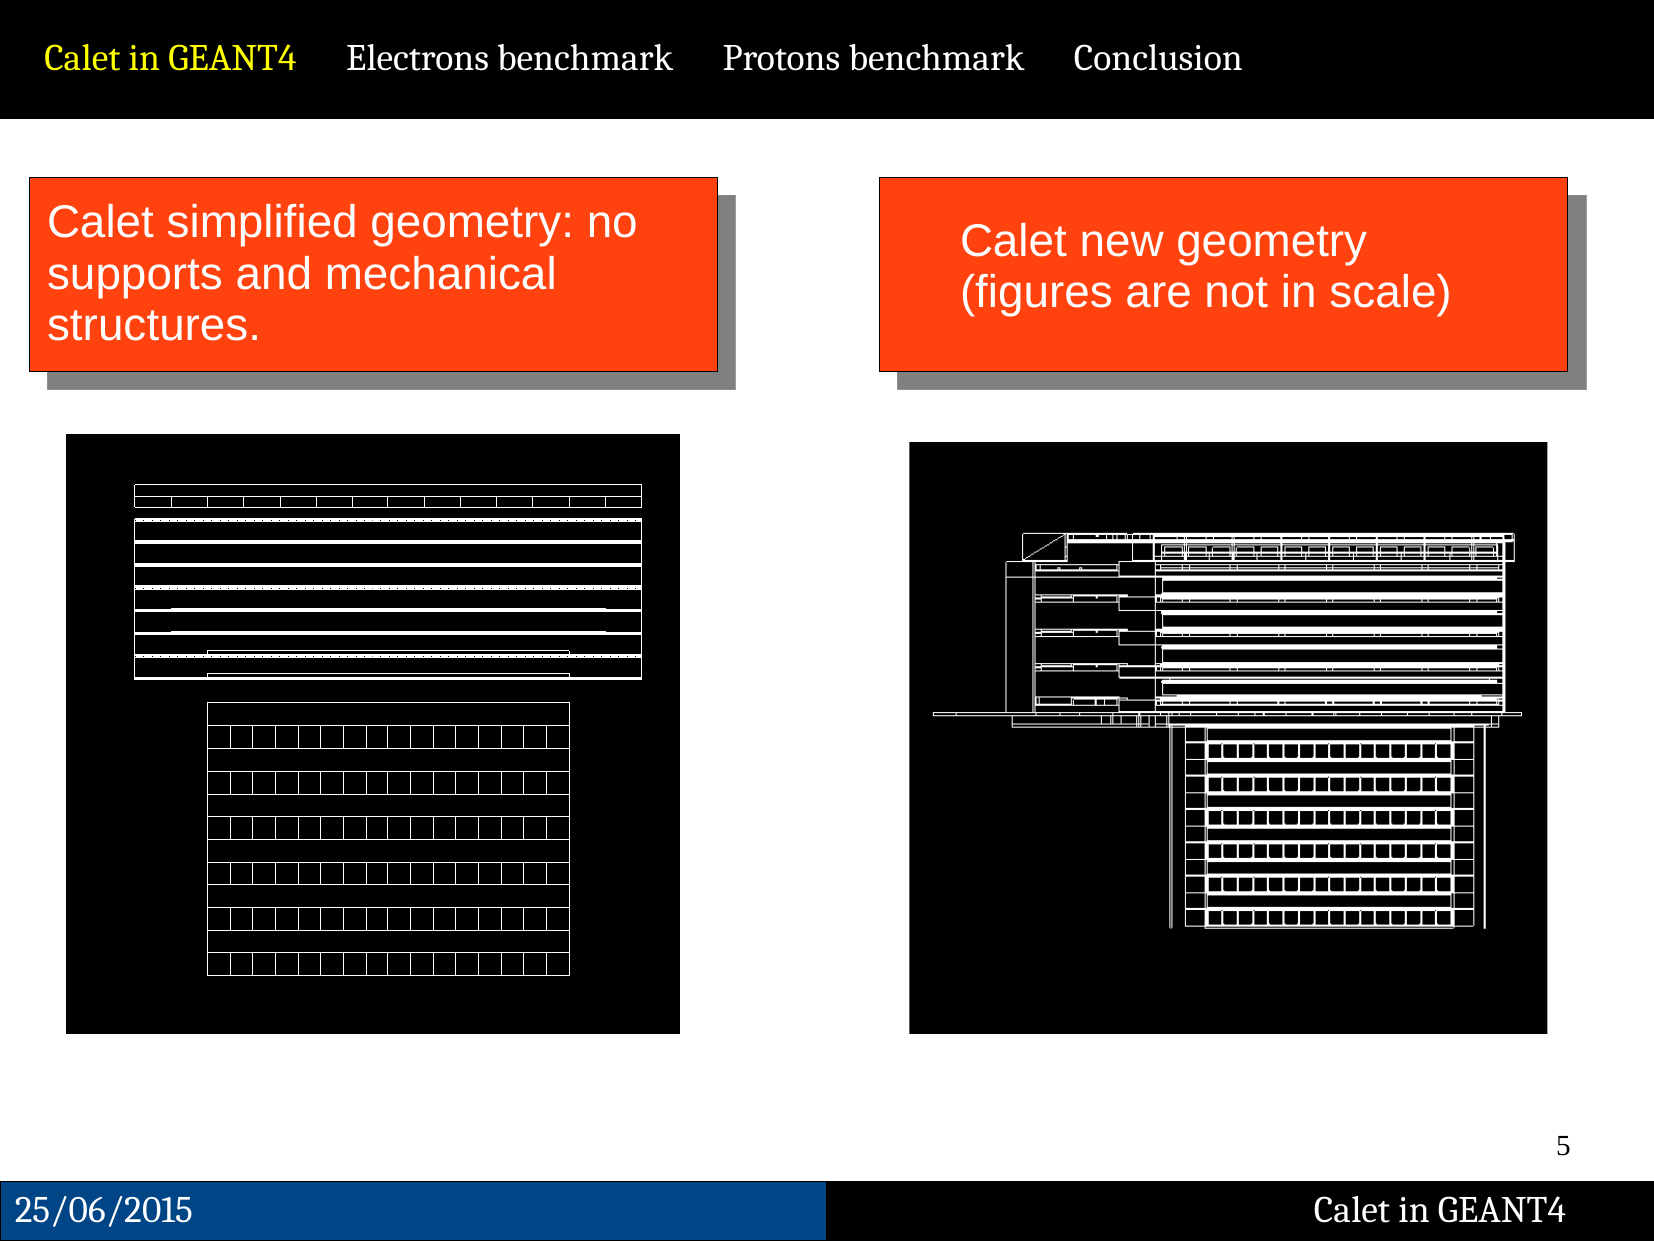

Calet in GEANT4 Electrons benchmark Protons benchmark Conclusion
Calet simplified geometry: no supports and mechanical structures.
Calet new geometry
(figures are not in scale)
5
25/06/2015
Calet in GEANT4